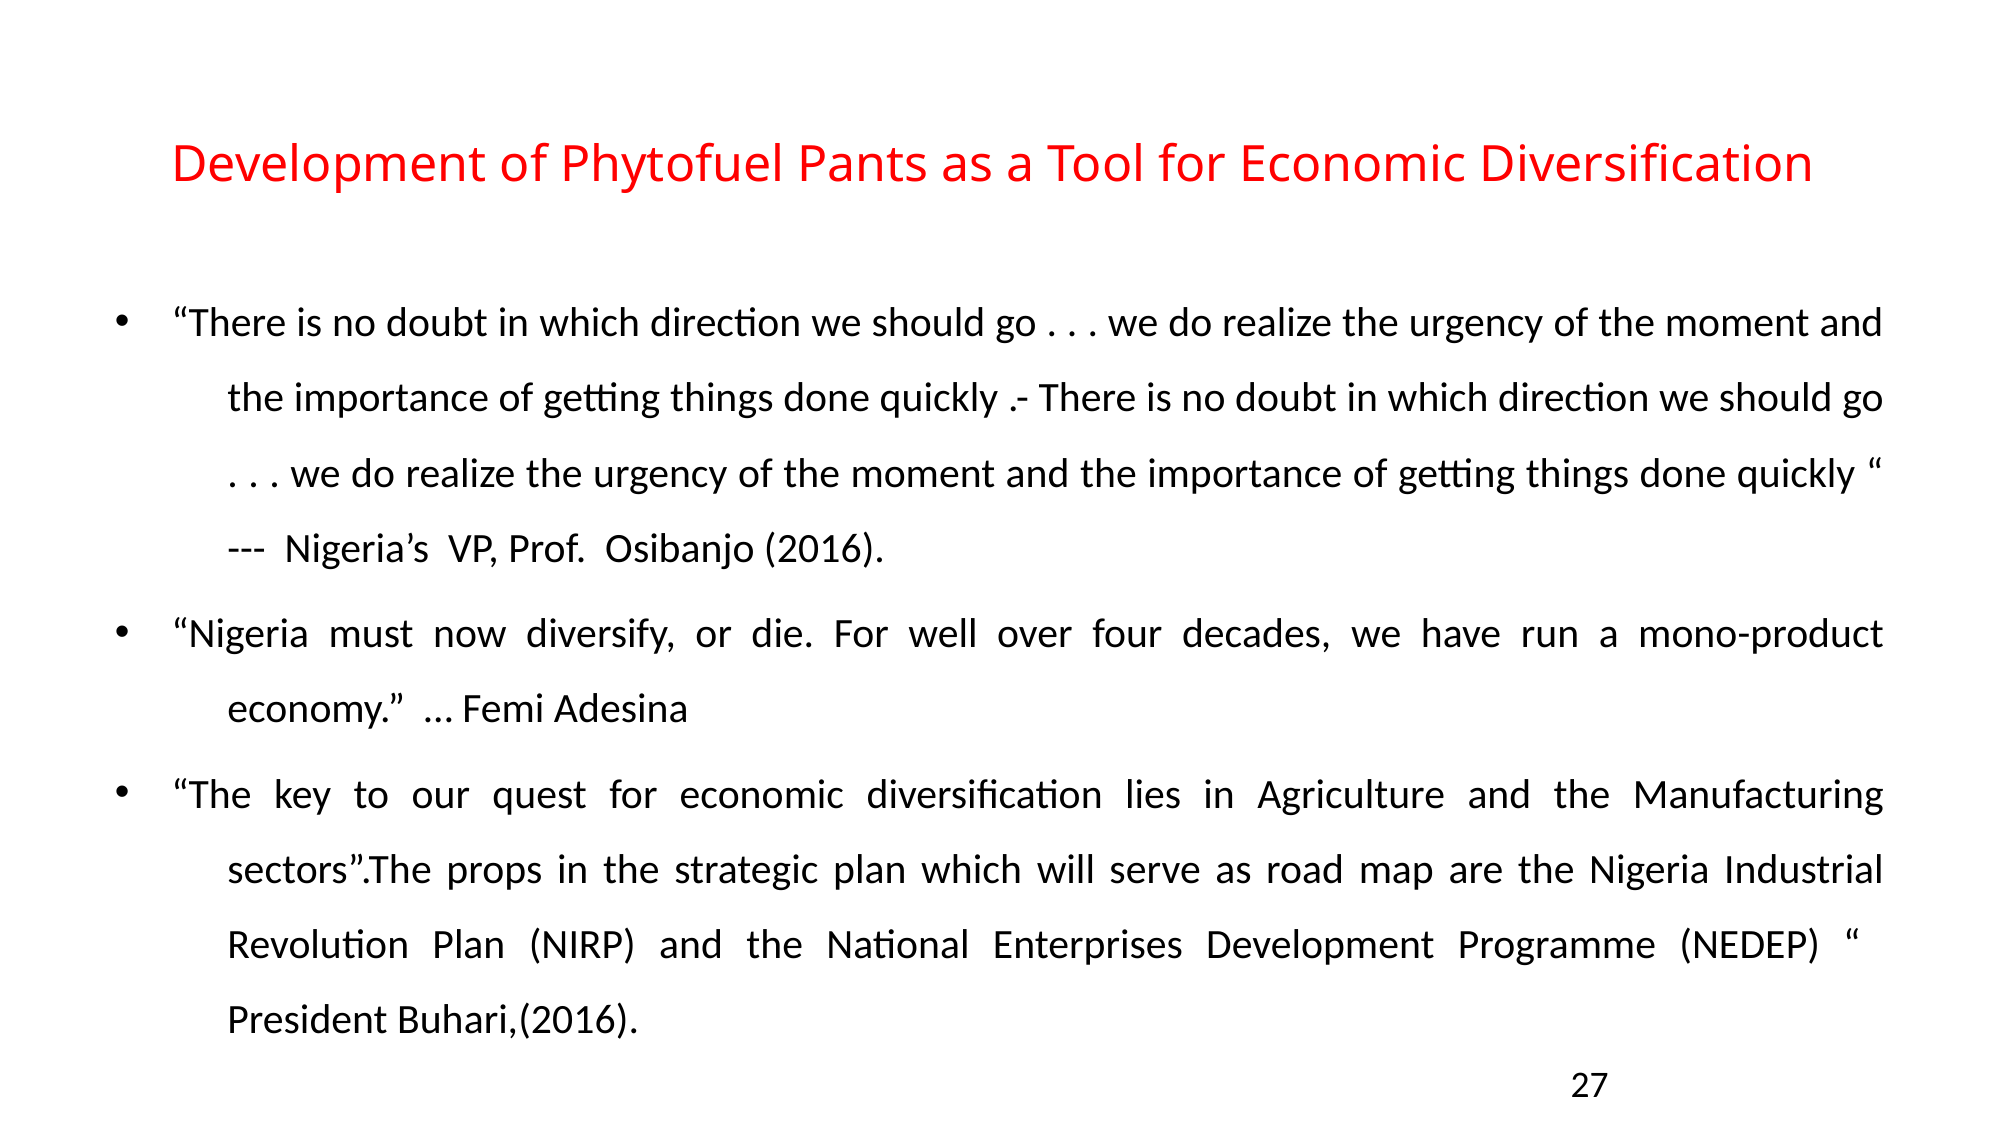

# Development of Phytofuel Pants as a Tool for Economic Diversification
“There is no doubt in which direction we should go . . . we do realize the urgency of the moment and the importance of getting things done quickly .- There is no doubt in which direction we should go . . . we do realize the urgency of the moment and the importance of getting things done quickly “ --- Nigeria’s VP, Prof. Osibanjo (2016).
“Nigeria must now diversify, or die. For well over four decades, we have run a mono-product economy.” … Femi Adesina
“The key to our quest for economic diversification lies in Agriculture and the Manufacturing sectors”.The props in the strategic plan which will serve as road map are the Nigeria Industrial Revolution Plan (NIRP) and the National Enterprises Development Programme (NEDEP) “ President Buhari,(2016).